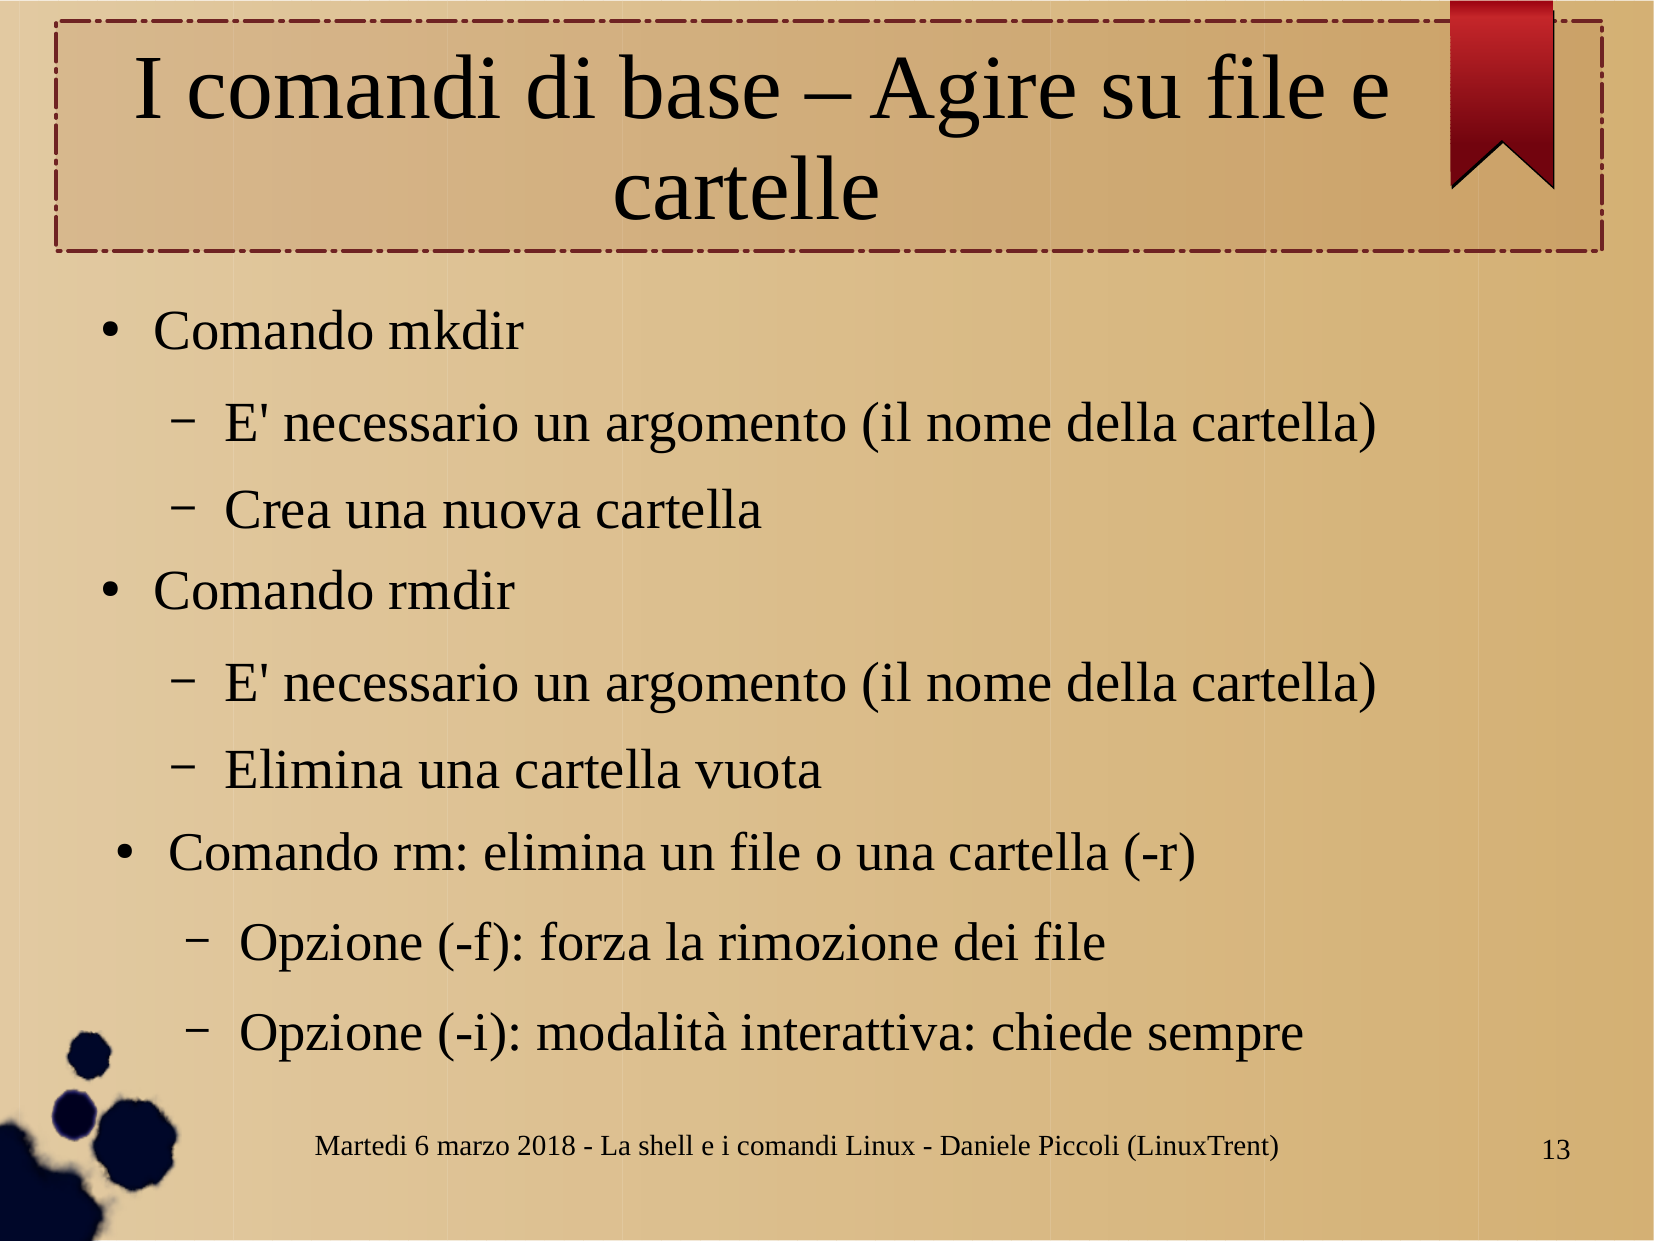

# I comandi di base – Agire su file e cartelle
Comando mkdir
E' necessario un argomento (il nome della cartella)
Crea una nuova cartella
Comando rmdir
E' necessario un argomento (il nome della cartella)
Elimina una cartella vuota
Comando rm: elimina un file o una cartella (-r)
Opzione (-f): forza la rimozione dei file
Opzione (-i): modalità interattiva: chiede sempre
Martedi 6 marzo 2018 - La shell e i comandi Linux - Daniele Piccoli (LinuxTrent)
13